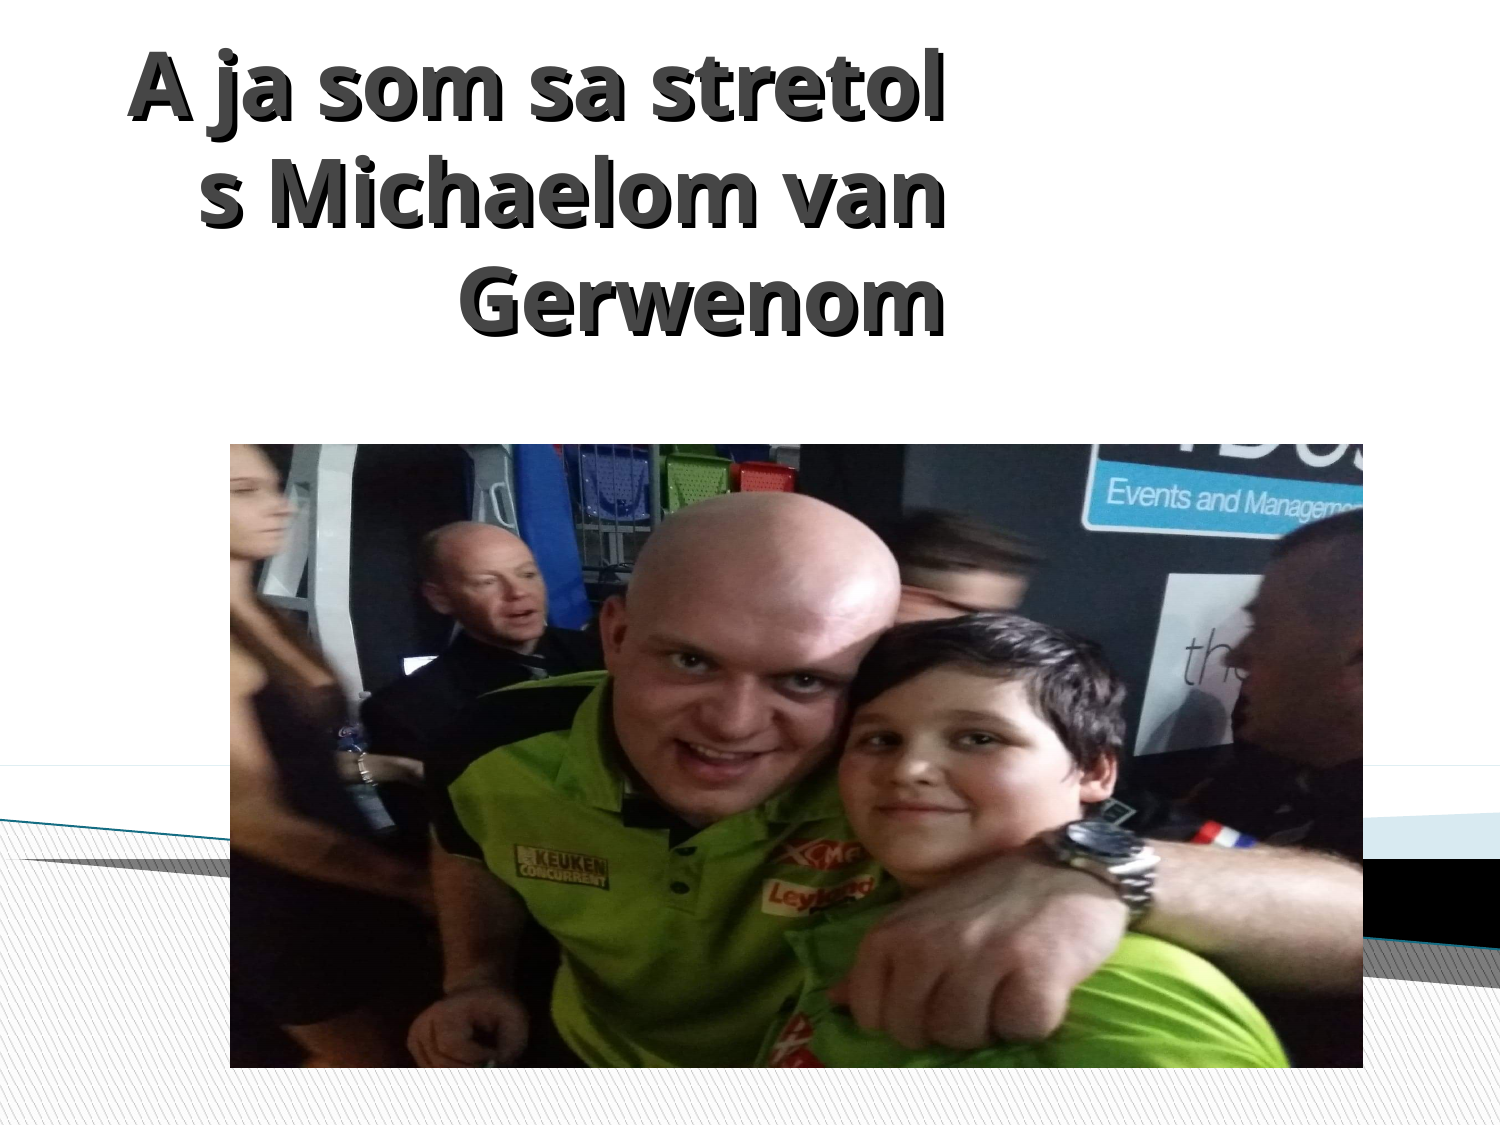

# A ja som sa stretol s Michaelom van Gerwenom